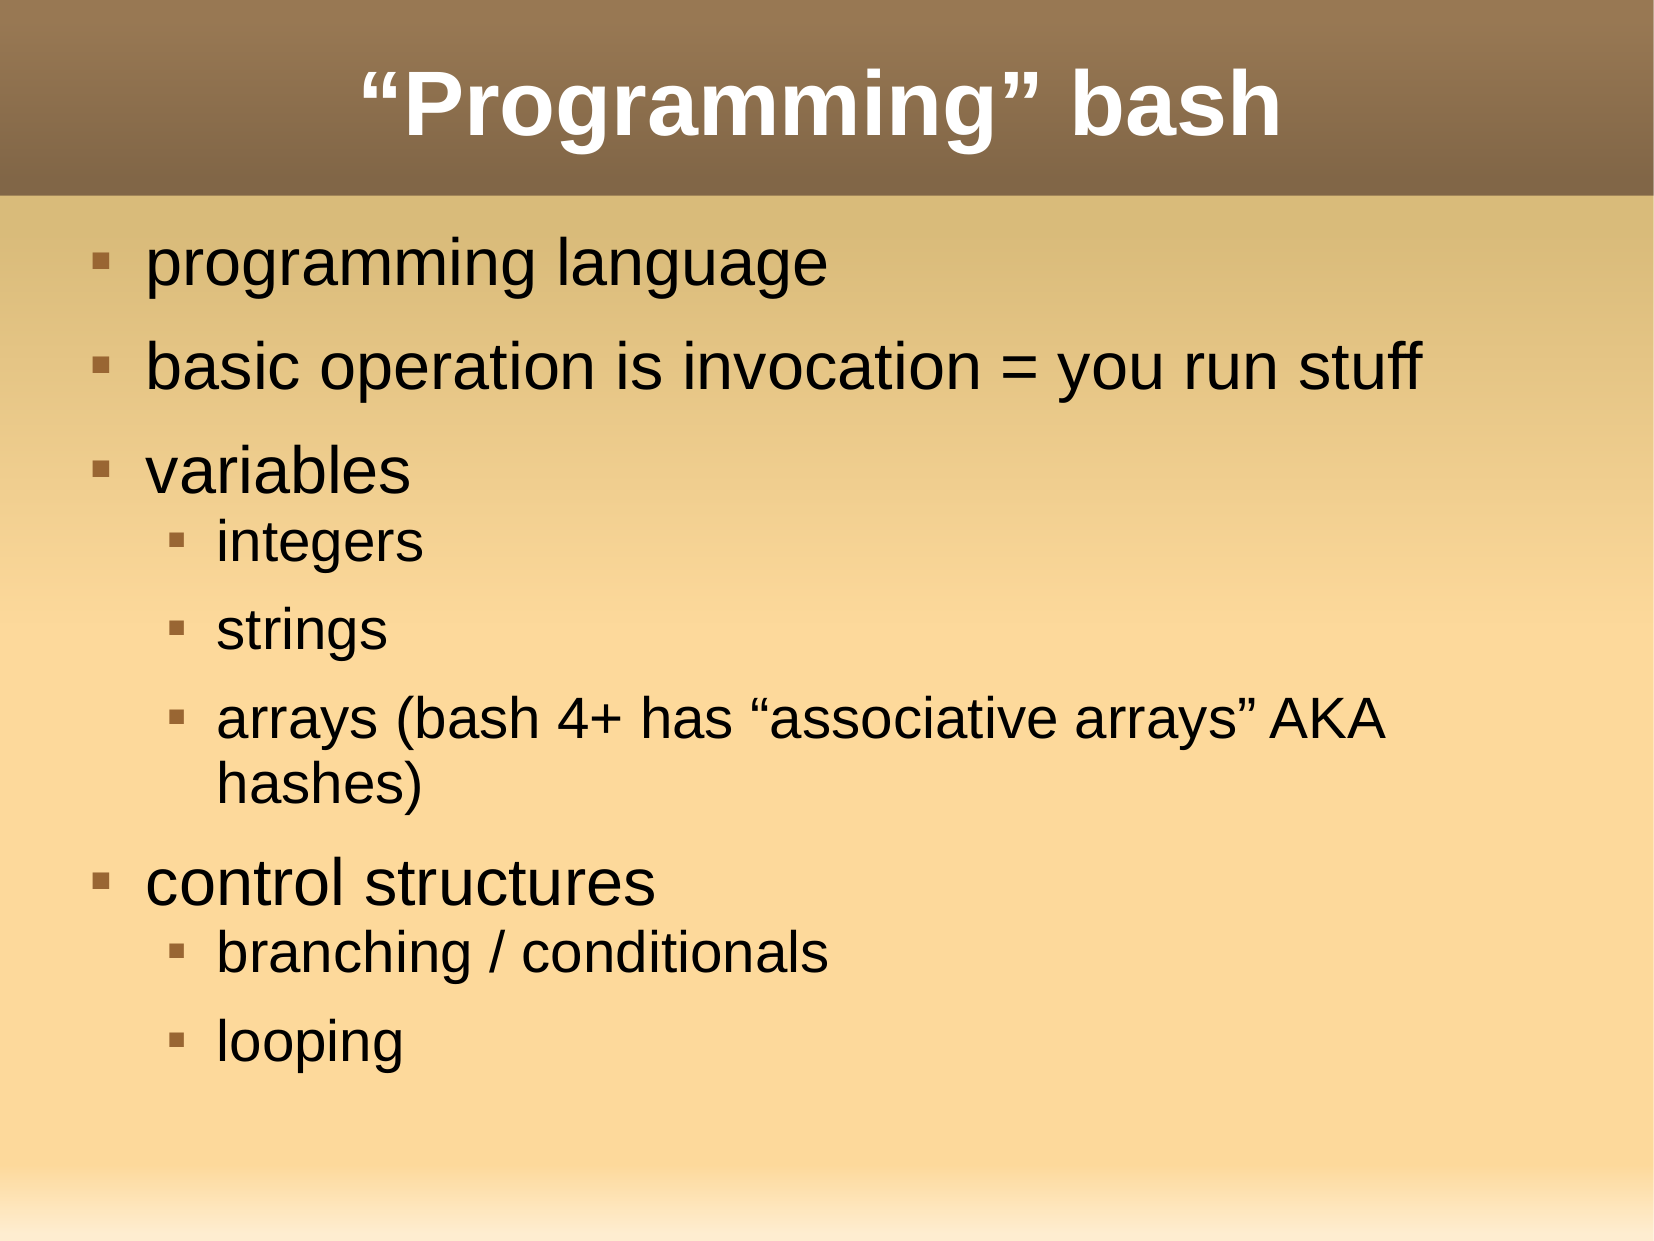

# “Programming” bash
programming language
basic operation is invocation = you run stuff
variables
integers
strings
arrays (bash 4+ has “associative arrays” AKA hashes)
control structures
branching / conditionals
looping